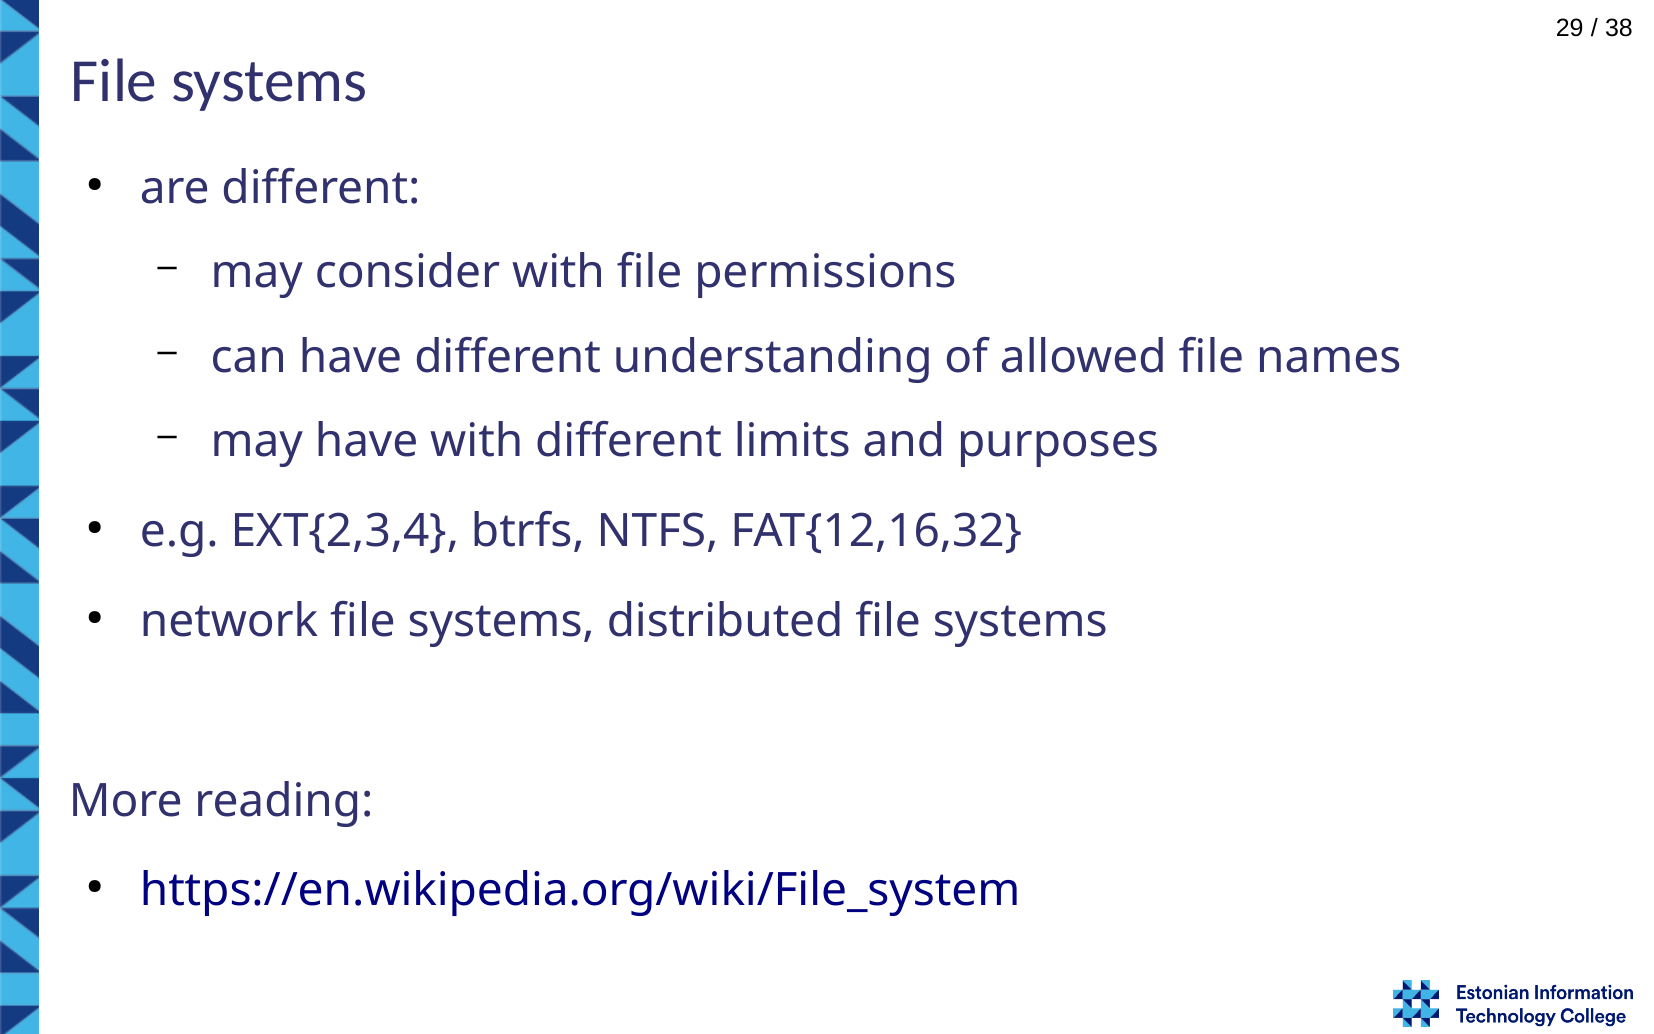

# File systems
are different:
may consider with file permissions
can have different understanding of allowed file names
may have with different limits and purposes
e.g. EXT{2,3,4}, btrfs, NTFS, FAT{12,16,32}
network file systems, distributed file systems
More reading:
https://en.wikipedia.org/wiki/File_system